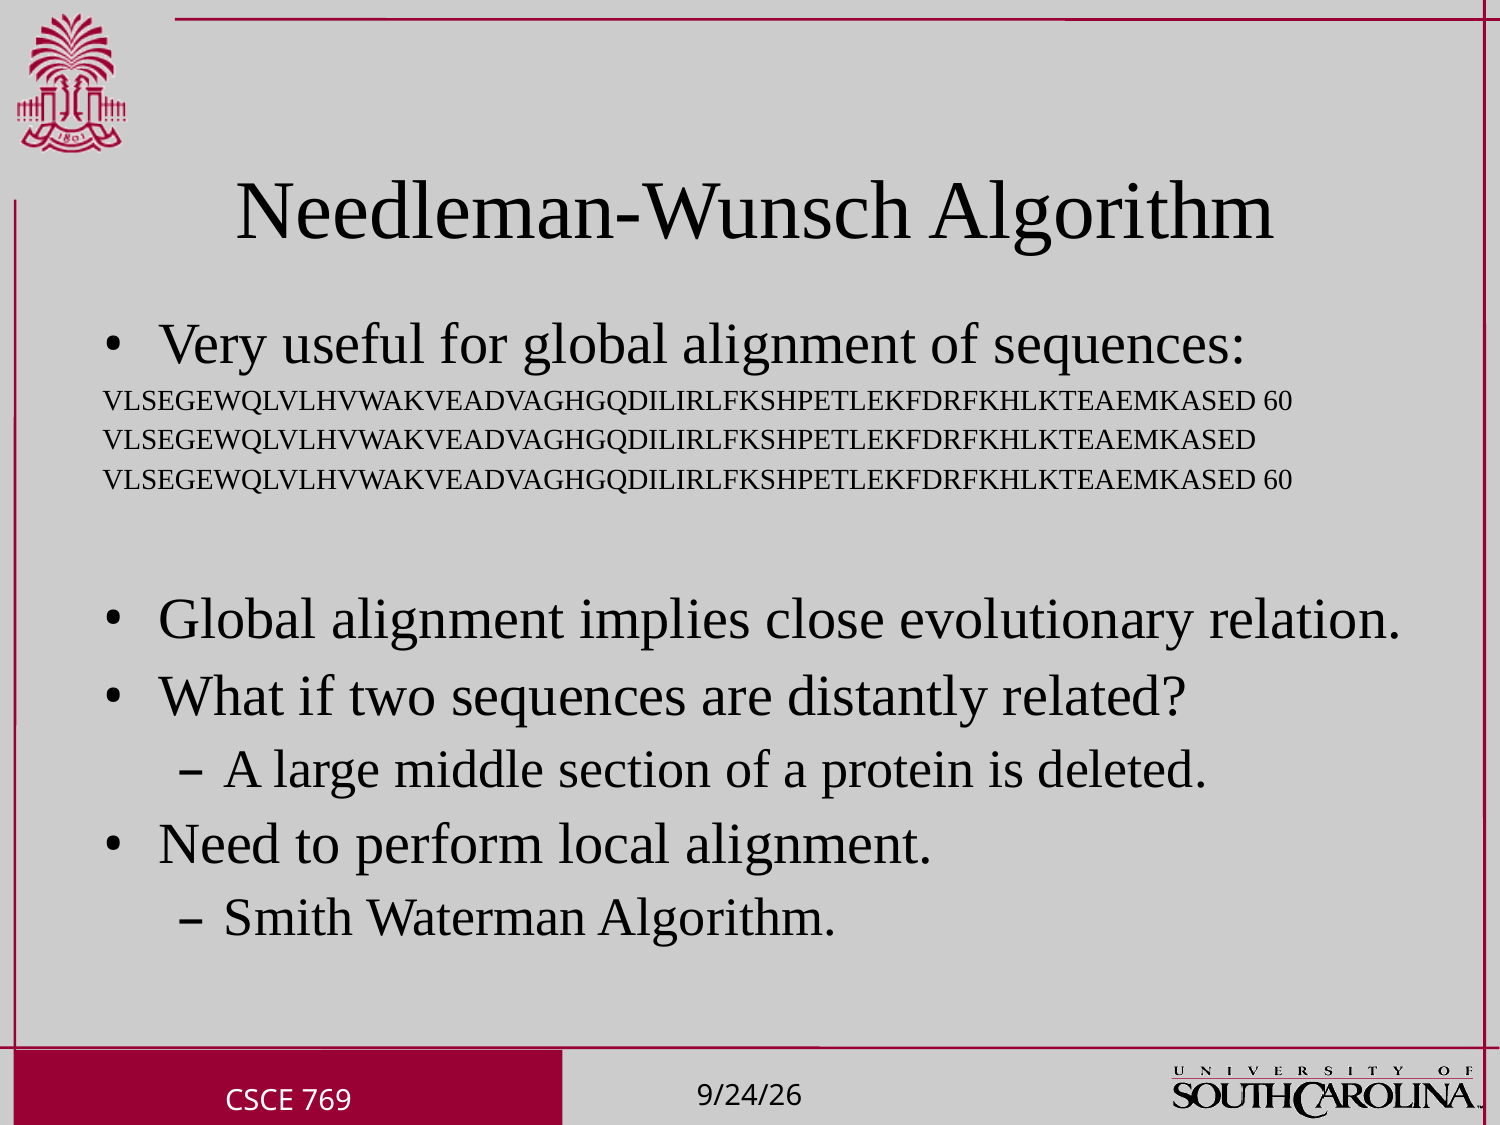

# Needleman-Wunsch Algorithm
Very useful for global alignment of sequences:
VLSEGEWQLVLHVWAKVEADVAGHGQDILIRLFKSHPETLEKFDRFKHLKTEAEMKASED 60
VLSEGEWQLVLHVWAKVEADVAGHGQDILIRLFKSHPETLEKFDRFKHLKTEAEMKASED
VLSEGEWQLVLHVWAKVEADVAGHGQDILIRLFKSHPETLEKFDRFKHLKTEAEMKASED 60
Global alignment implies close evolutionary relation.
What if two sequences are distantly related?
A large middle section of a protein is deleted.
Need to perform local alignment.
Smith Waterman Algorithm.